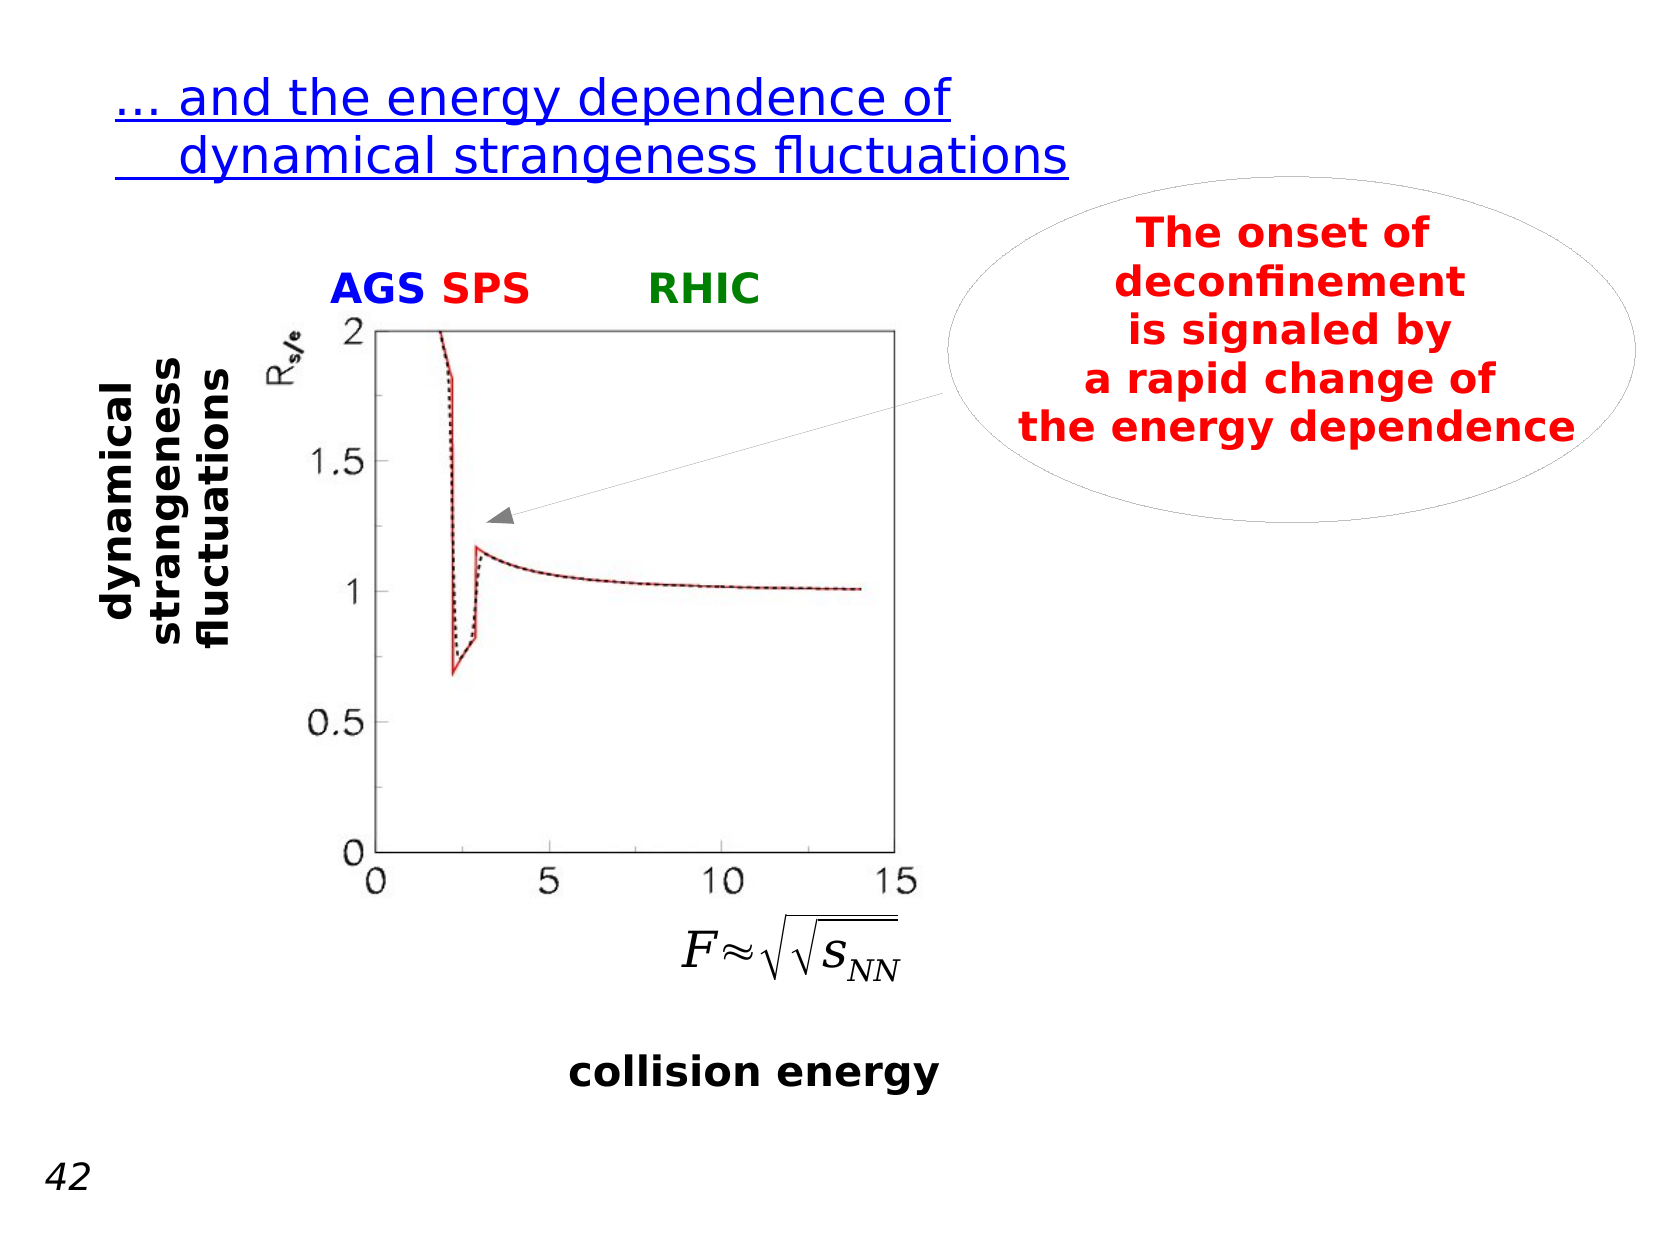

... and the energy dependence of
 dynamical strangeness fluctuations
The onset of
deconfinement
is signaled by
a rapid change of
 the energy dependence
AGS SPS RHIC
dynamical
strangeness
fluctuations
collision energy